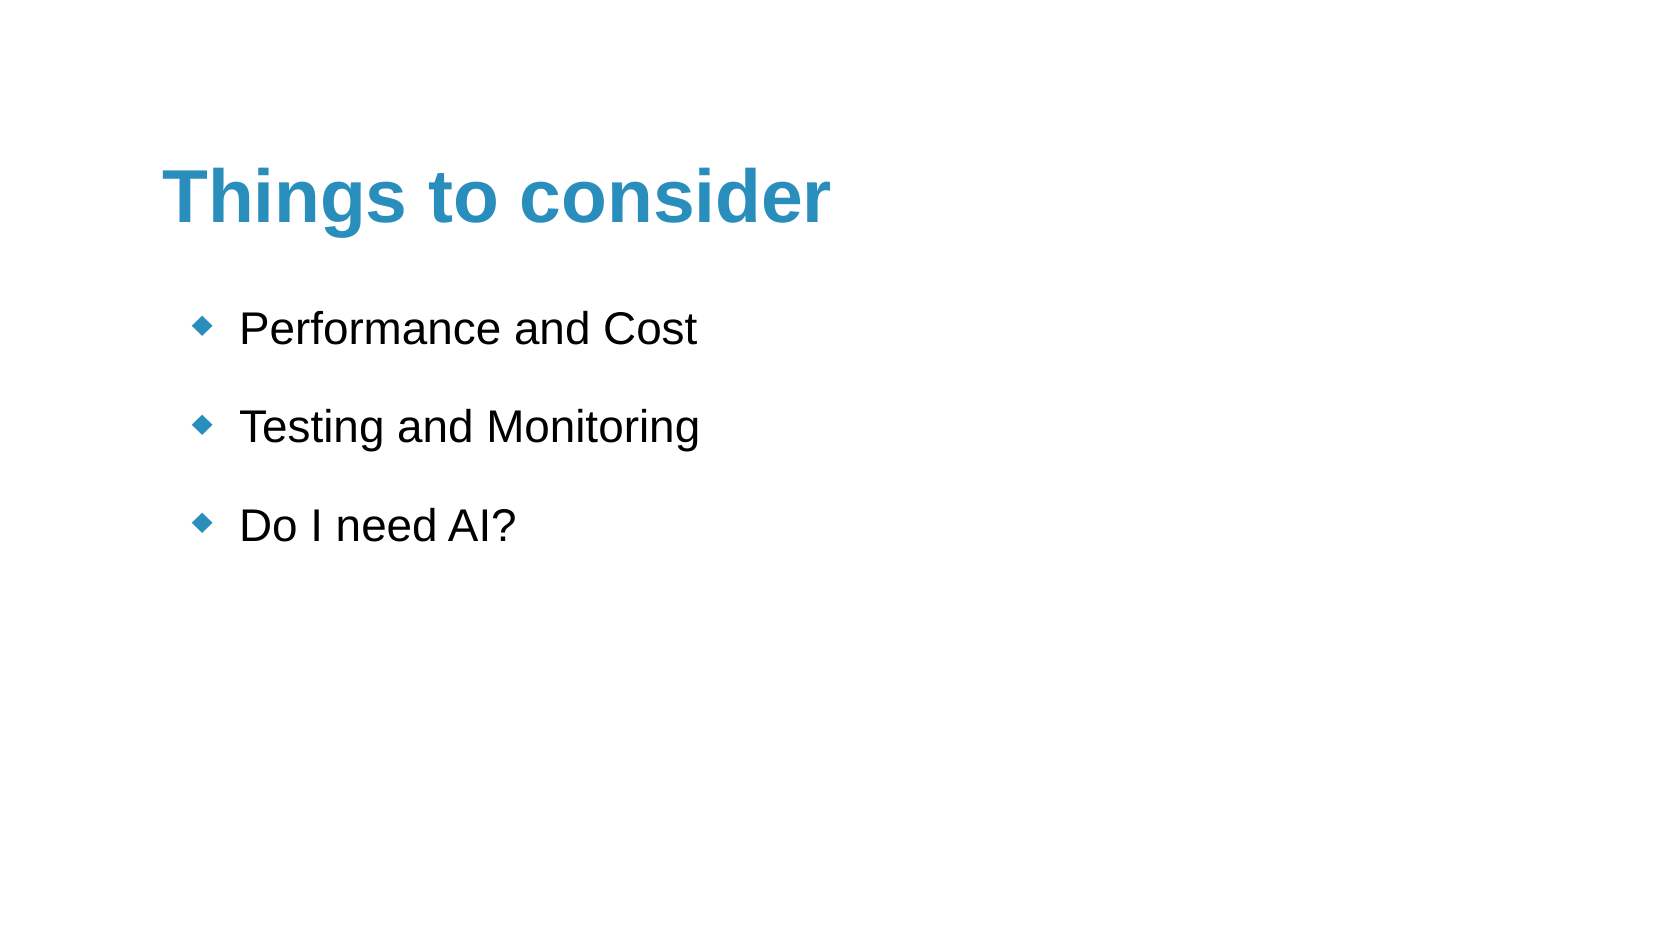

Things to consider
Performance and Cost
Testing and Monitoring
Do I need AI?